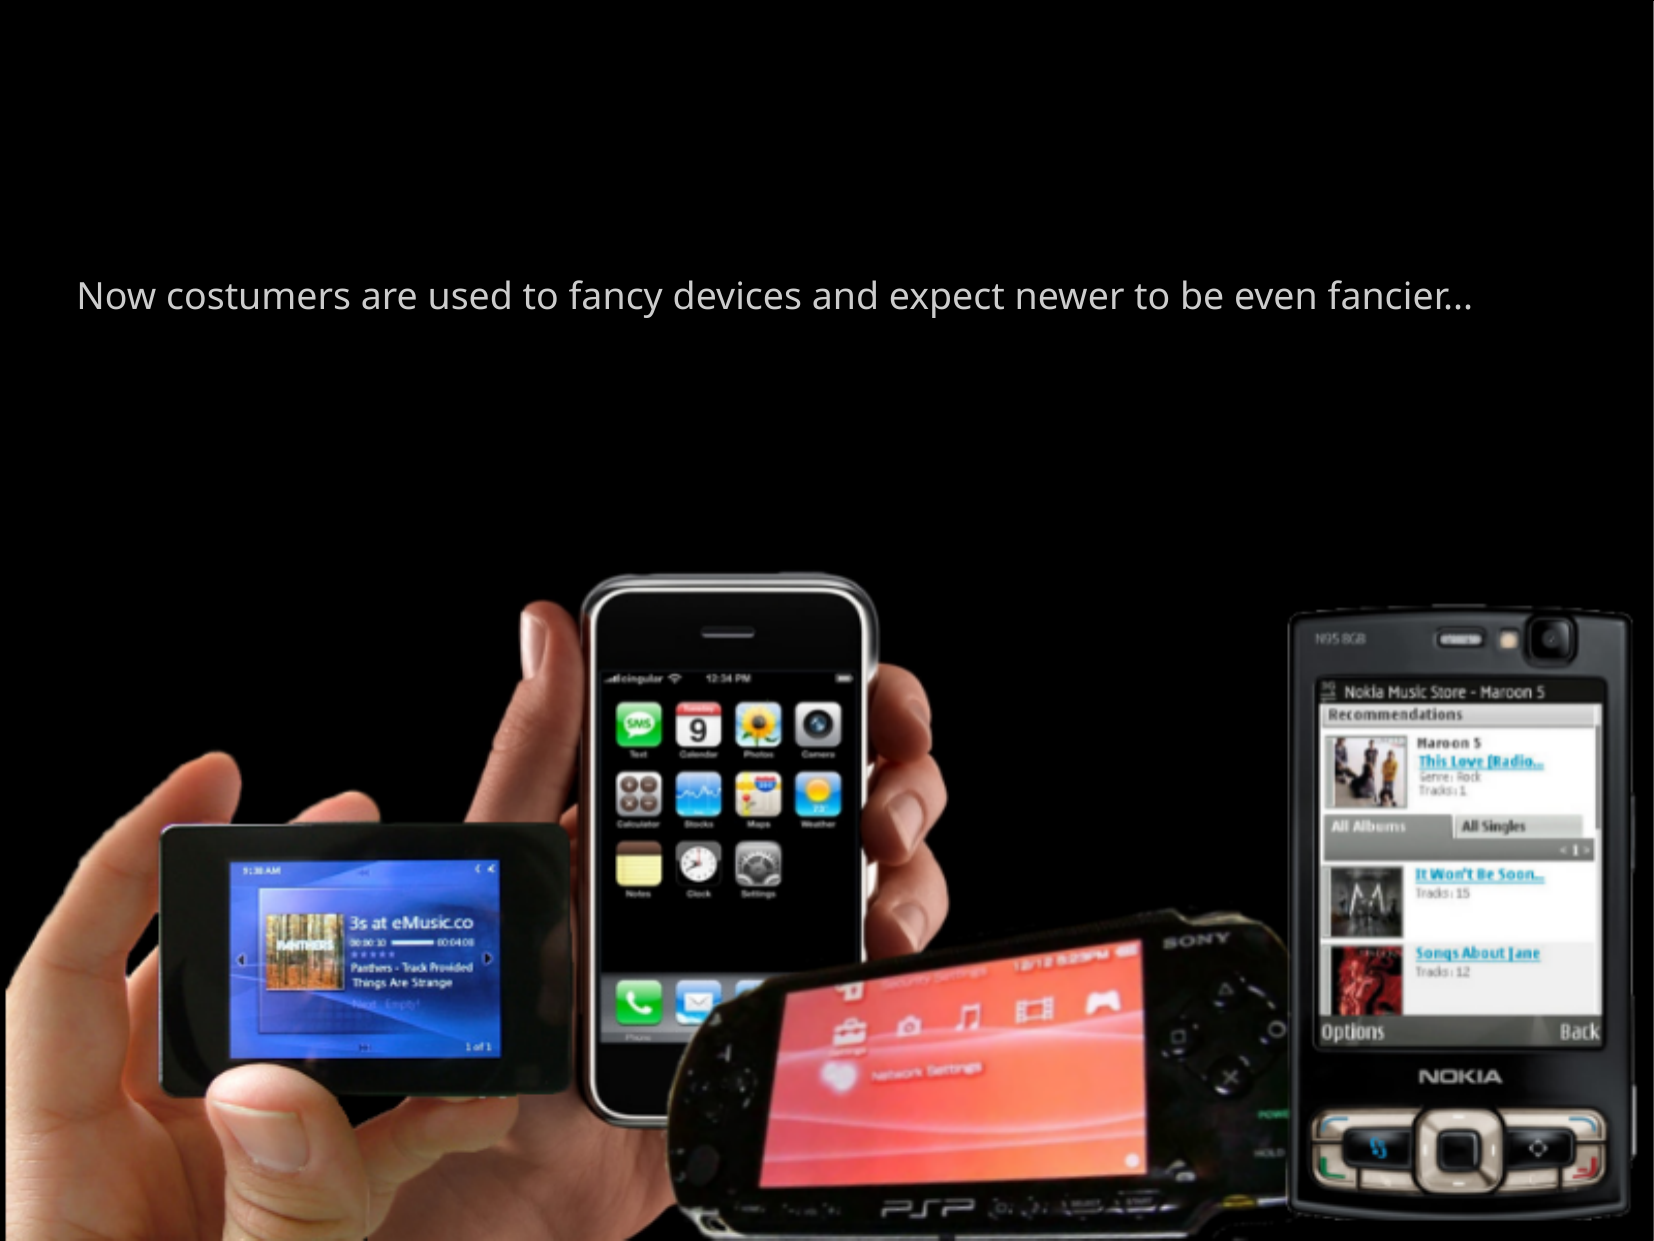

Now costumers are used to fancy devices and expect newer to be even fancier...